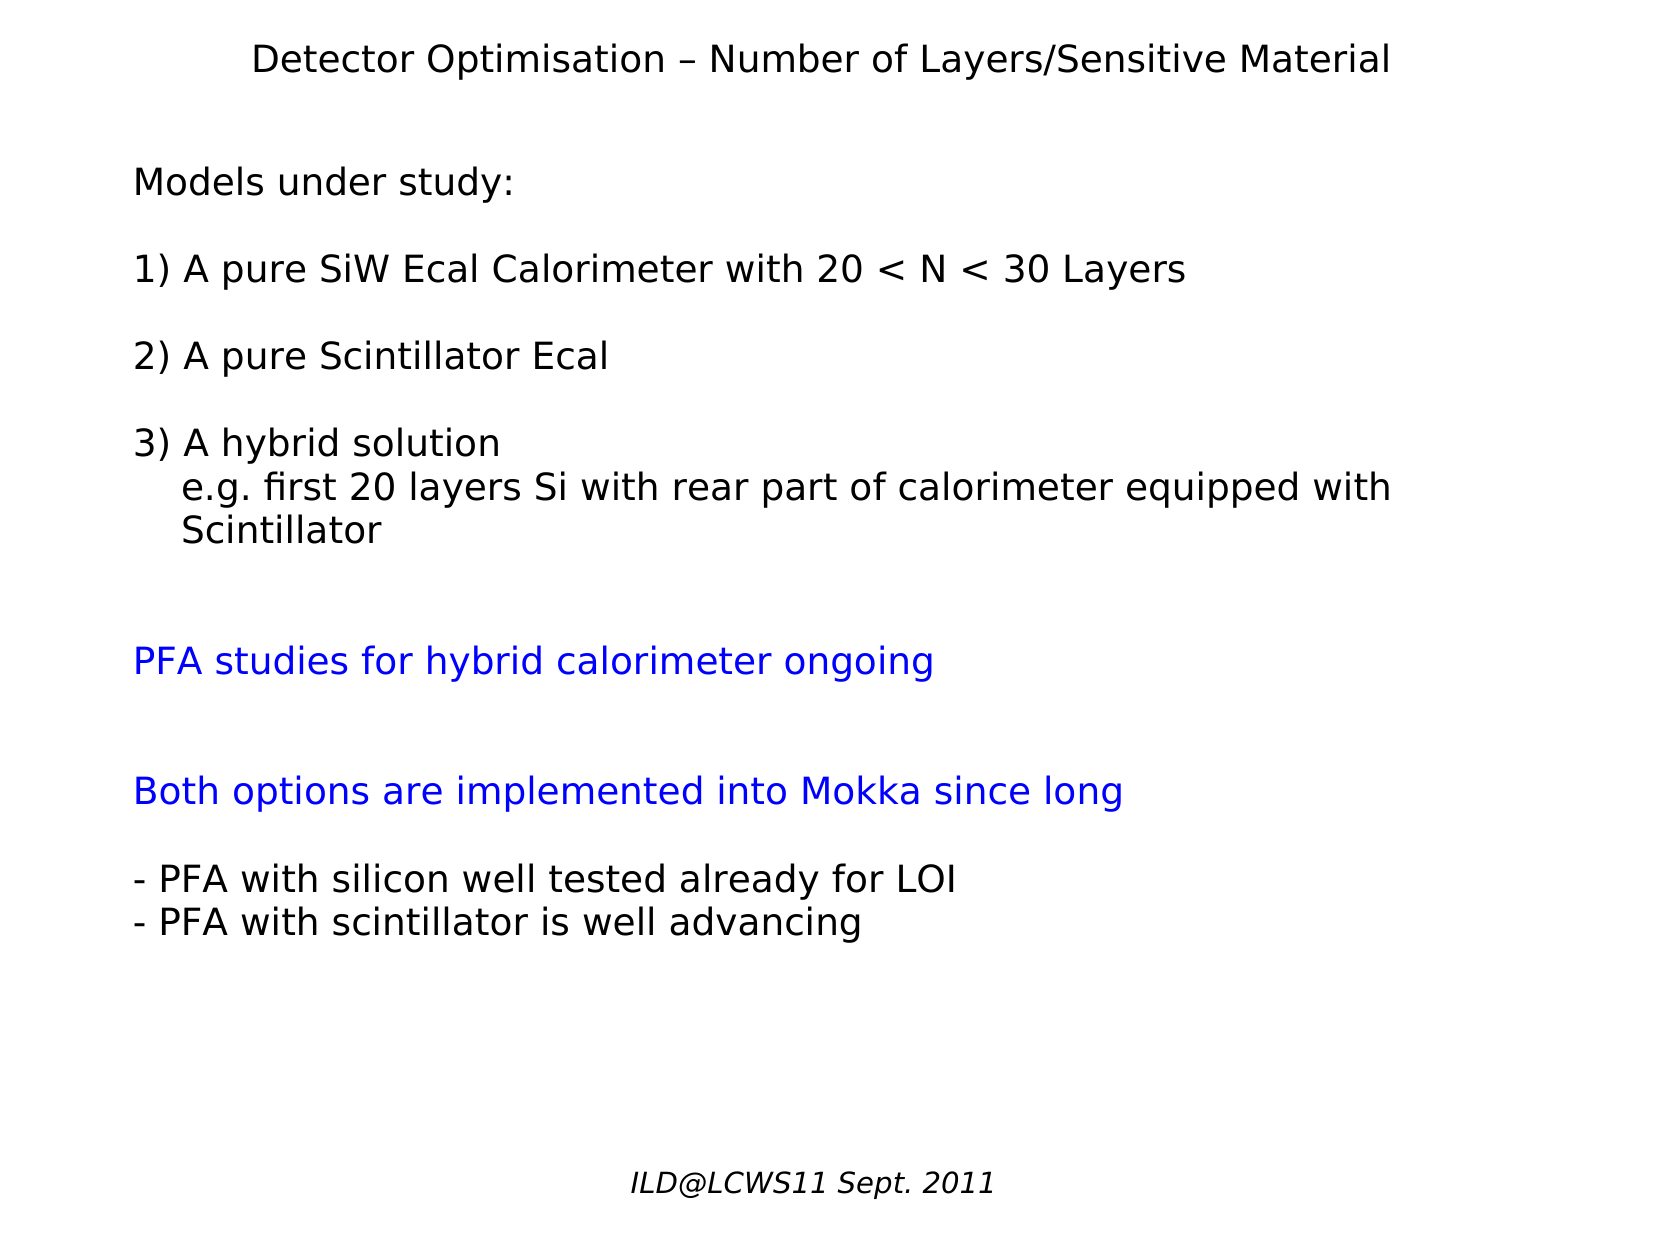

Detector Optimisation – Number of Layers/Sensitive Material
Models under study:
1) A pure SiW Ecal Calorimeter with 20 < N < 30 Layers
2) A pure Scintillator Ecal
3) A hybrid solution
 e.g. first 20 layers Si with rear part of calorimeter equipped with
 Scintillator
PFA studies for hybrid calorimeter ongoing
Both options are implemented into Mokka since long
- PFA with silicon well tested already for LOI
- PFA with scintillator is well advancing